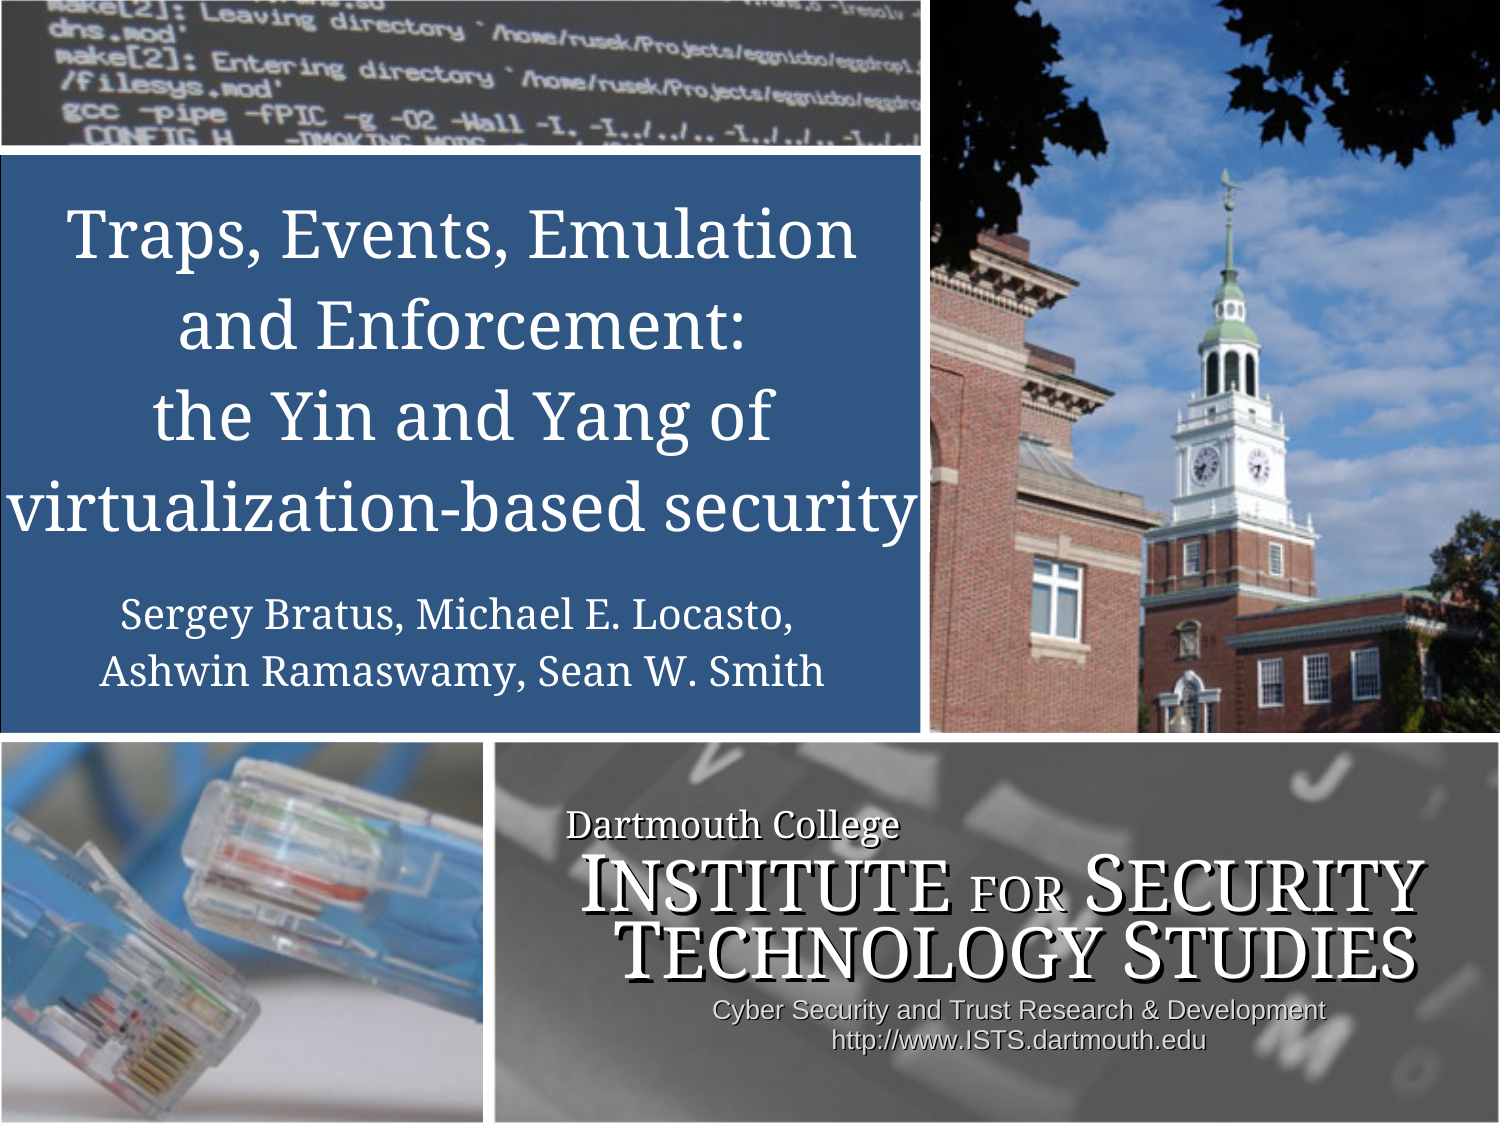

Traps, Events, Emulation and Enforcement:
the Yin and Yang of virtualization-based security
Sergey Bratus, Michael E. Locasto,
Ashwin Ramaswamy, Sean W. Smith